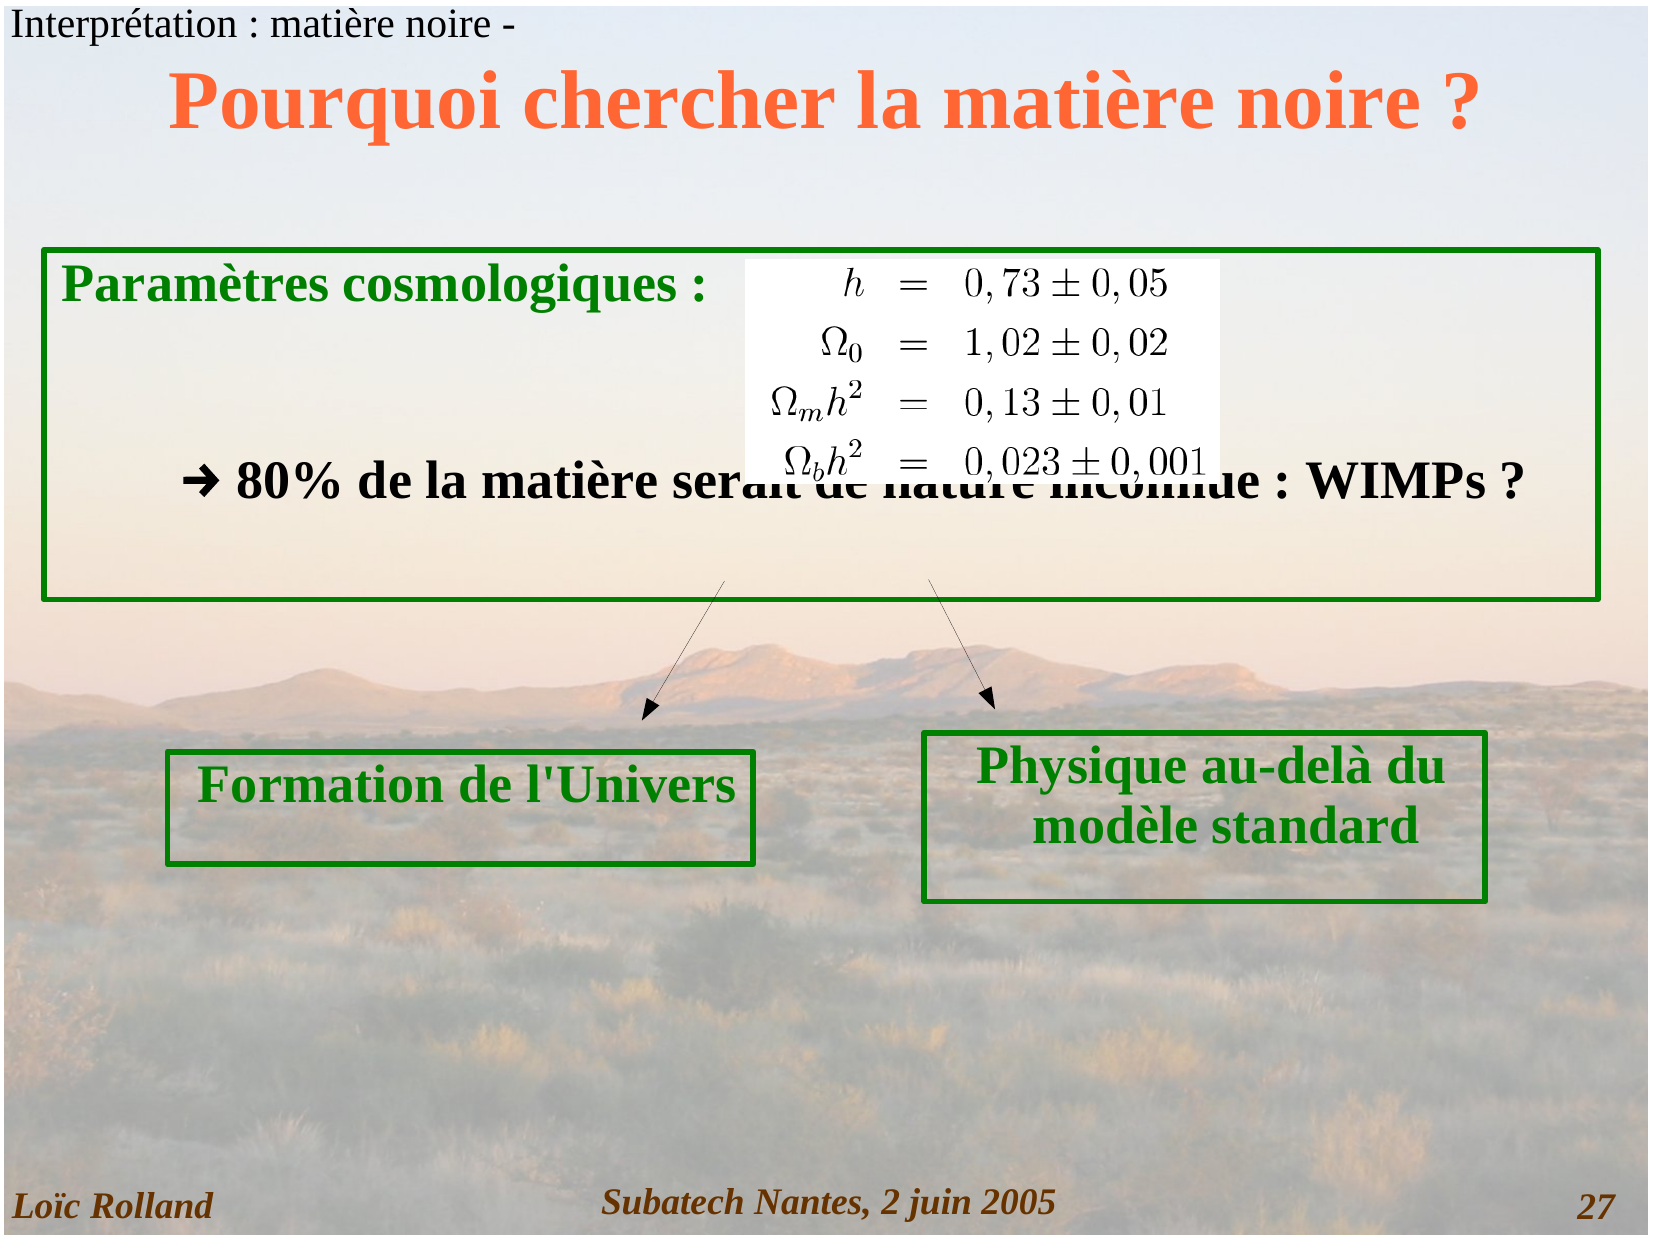

Interprétation : matière noire -
# Pourquoi chercher la matière noire ?
Paramètres cosmologiques :
→ 80% de la matière serait de nature inconnue : WIMPs ?
Physique au-delà du modèle standard
Formation de l'Univers